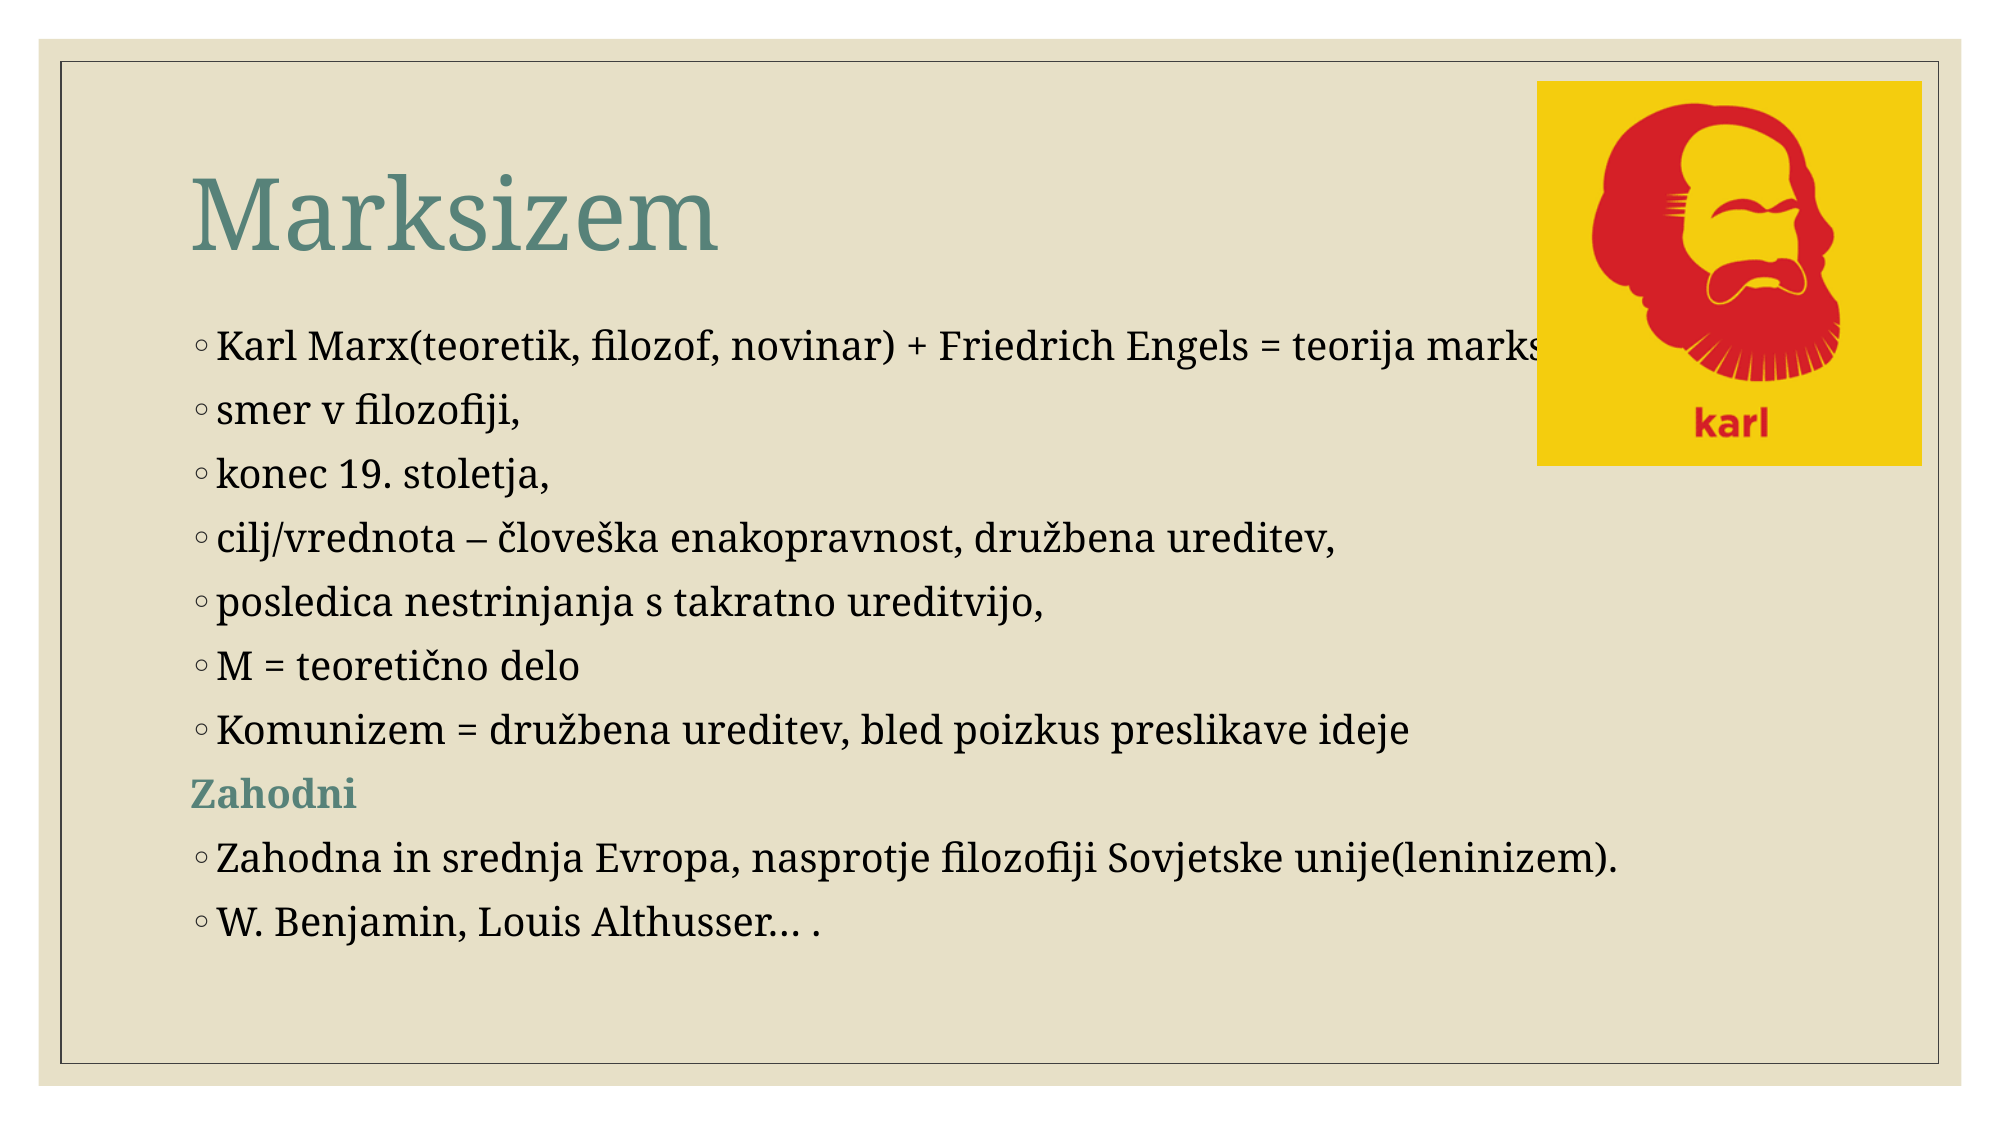

# Marksizem
Karl Marx(teoretik, filozof, novinar) + Friedrich Engels = teorija marksizma,
smer v filozofiji,
konec 19. stoletja,
cilj/vrednota – človeška enakopravnost, družbena ureditev,
posledica nestrinjanja s takratno ureditvijo,
M = teoretično delo
Komunizem = družbena ureditev, bled poizkus preslikave ideje
Zahodni
Zahodna in srednja Evropa, nasprotje filozofiji Sovjetske unije(leninizem).
W. Benjamin, Louis Althusser… .